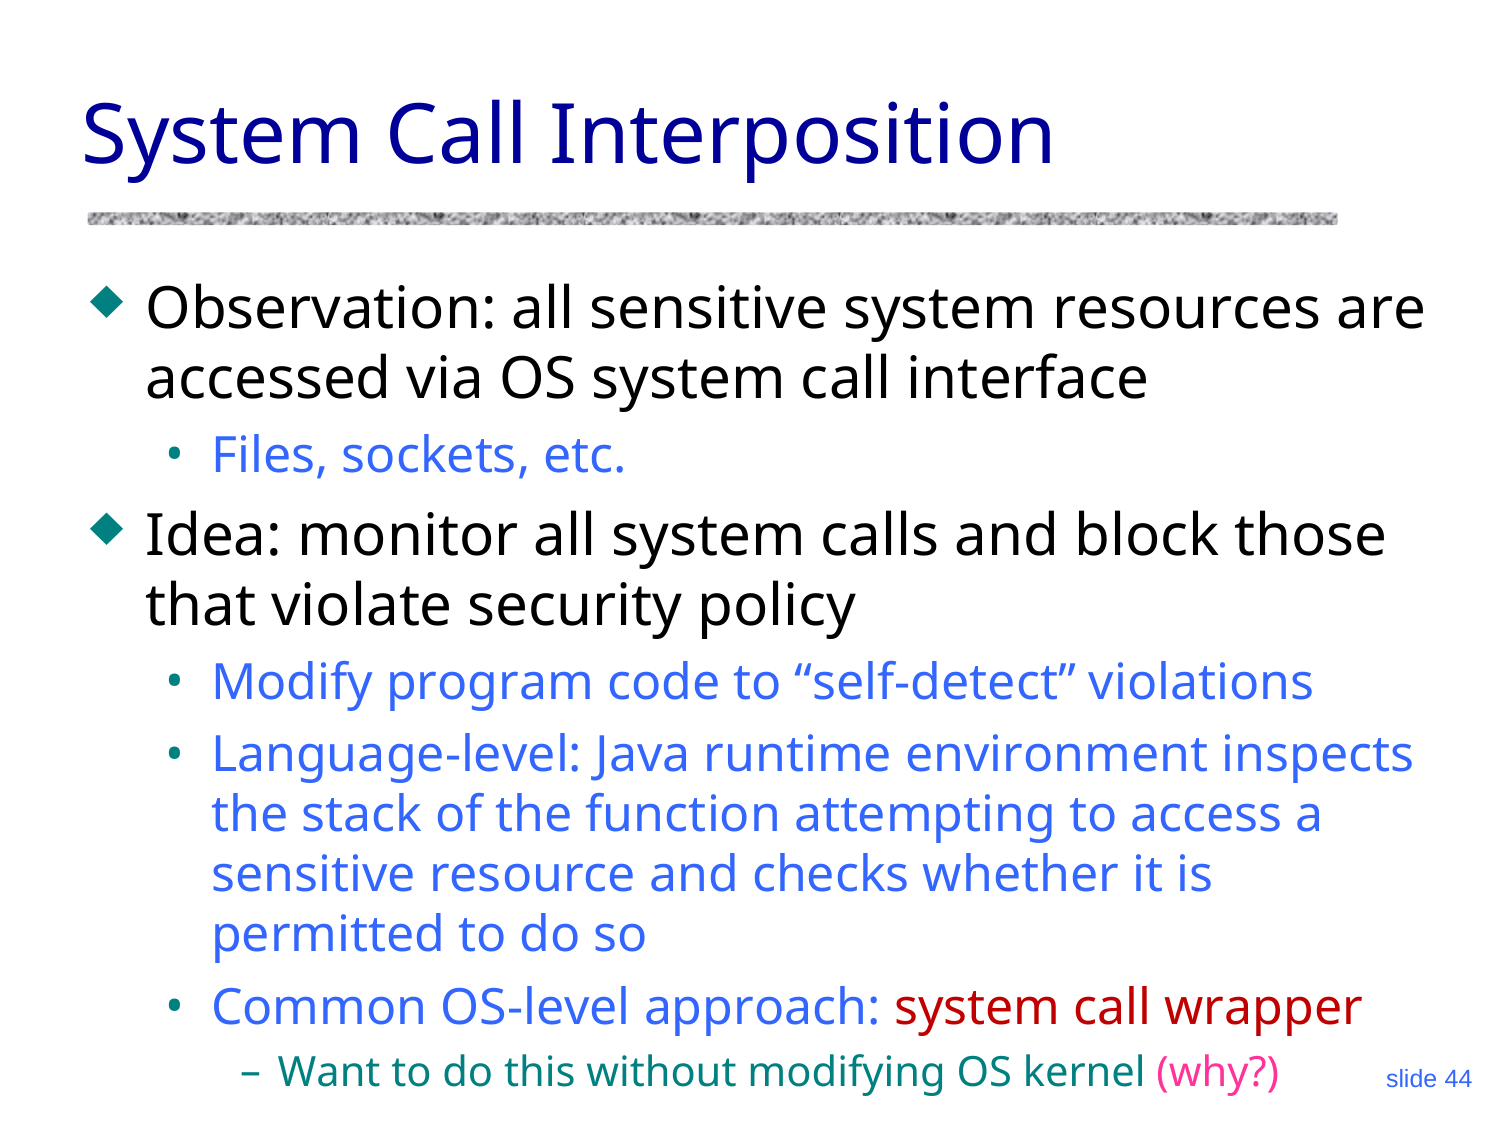

System Call Interposition
Observation: all sensitive system resources are accessed via OS system call interface
Files, sockets, etc.
Idea: monitor all system calls and block those that violate security policy
Modify program code to “self-detect” violations
Language-level: Java runtime environment inspects the stack of the function attempting to access a sensitive resource and checks whether it is permitted to do so
Common OS-level approach: system call wrapper
Want to do this without modifying OS kernel (why?)
slide